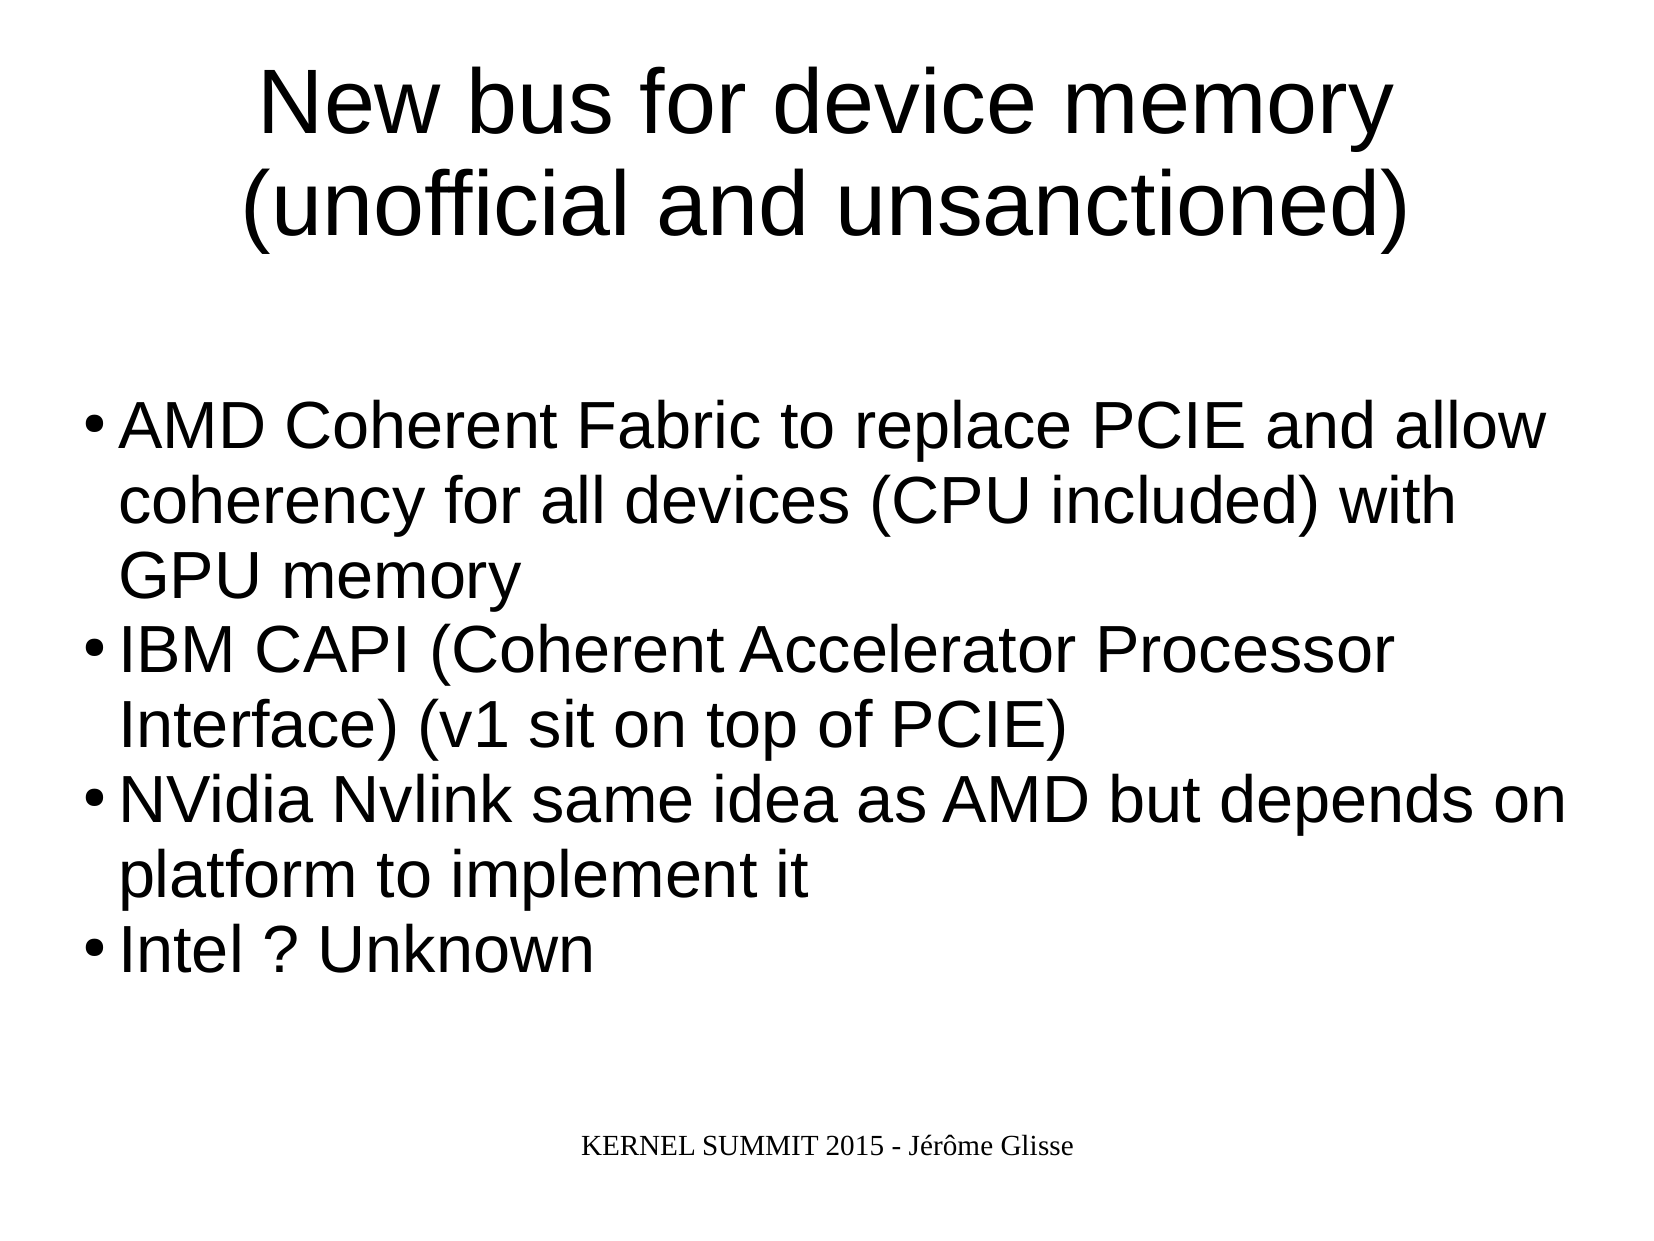

# New bus for device memory (unofficial and unsanctioned)
AMD Coherent Fabric to replace PCIE and allow coherency for all devices (CPU included) with GPU memory
IBM CAPI (Coherent Accelerator Processor Interface) (v1 sit on top of PCIE)
NVidia Nvlink same idea as AMD but depends on platform to implement it
Intel ? Unknown
KERNEL SUMMIT 2015 - Jérôme Glisse